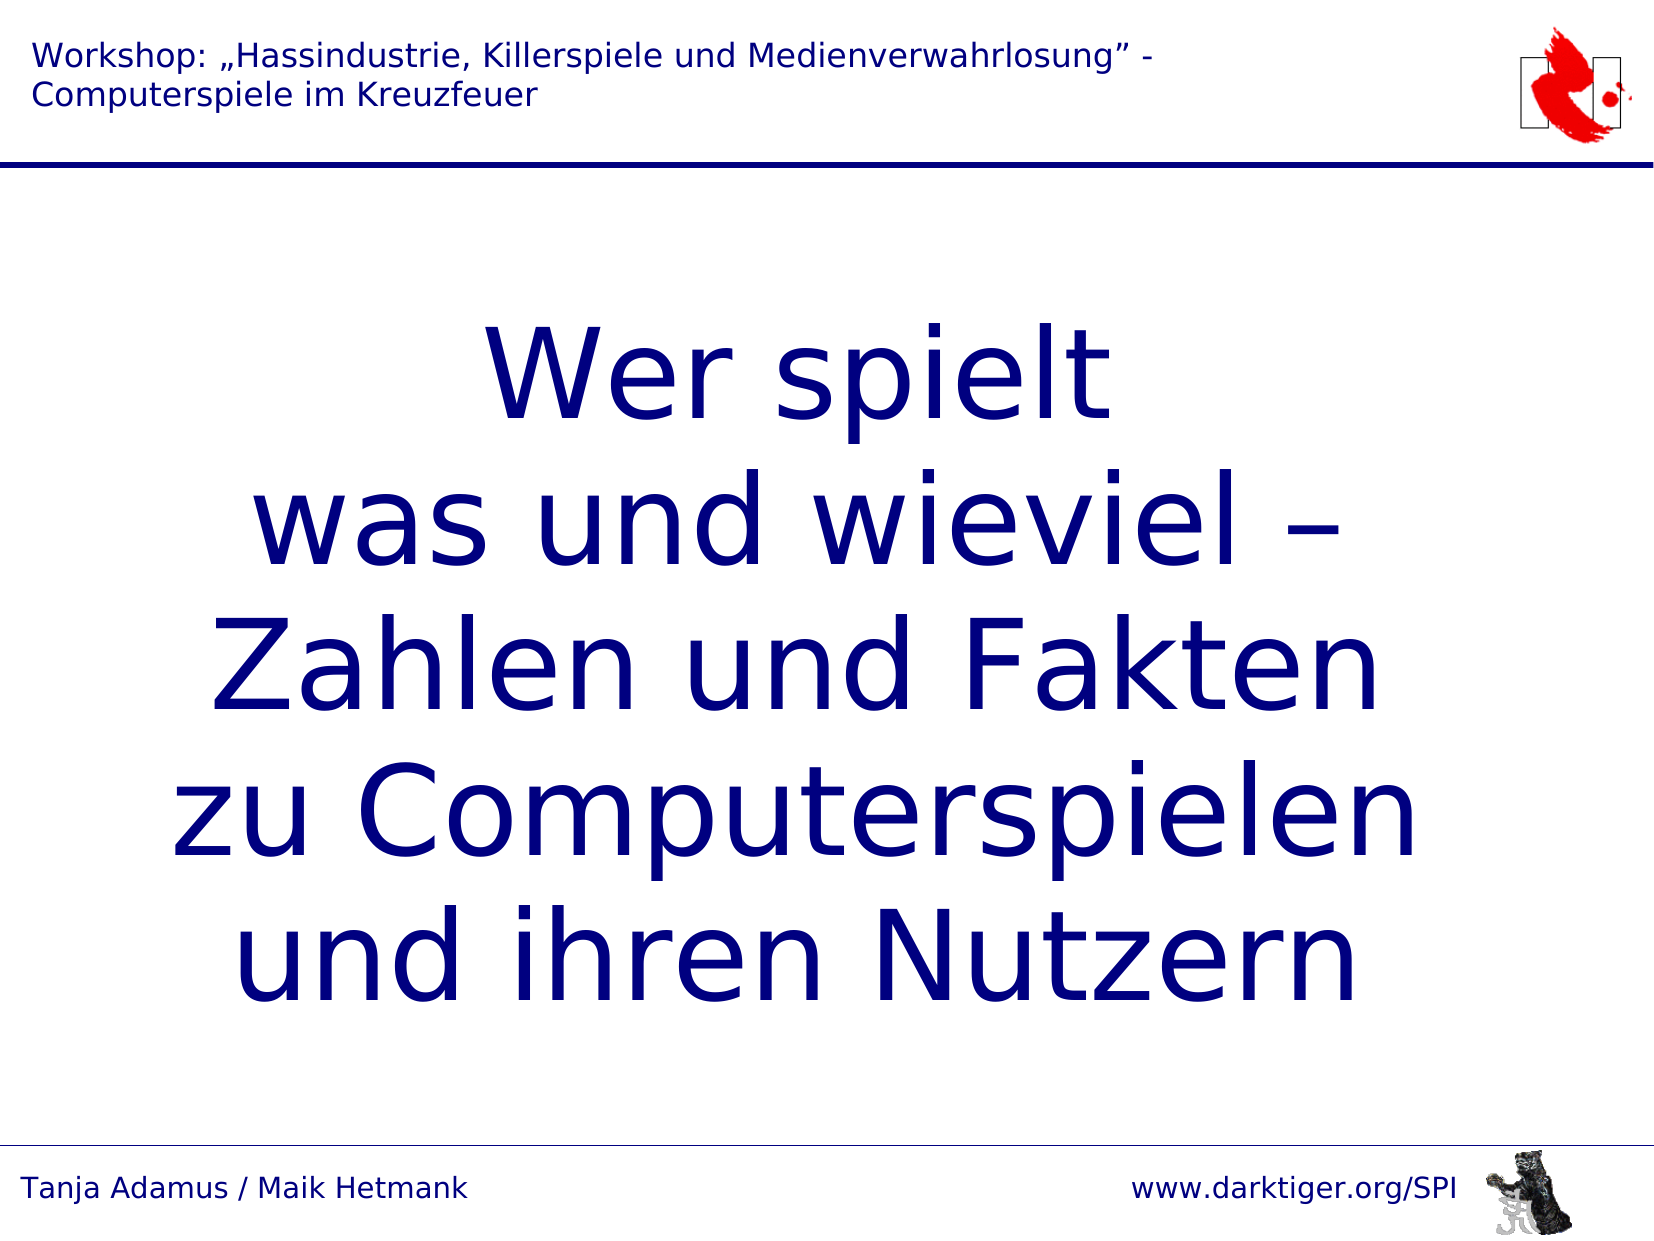

Workshop: „Hassindustrie, Killerspiele und Medienverwahrlosung” - Computerspiele im Kreuzfeuer
Wer spielt
was und wieviel – Zahlen und Fakten zu Computerspielen und ihren Nutzern